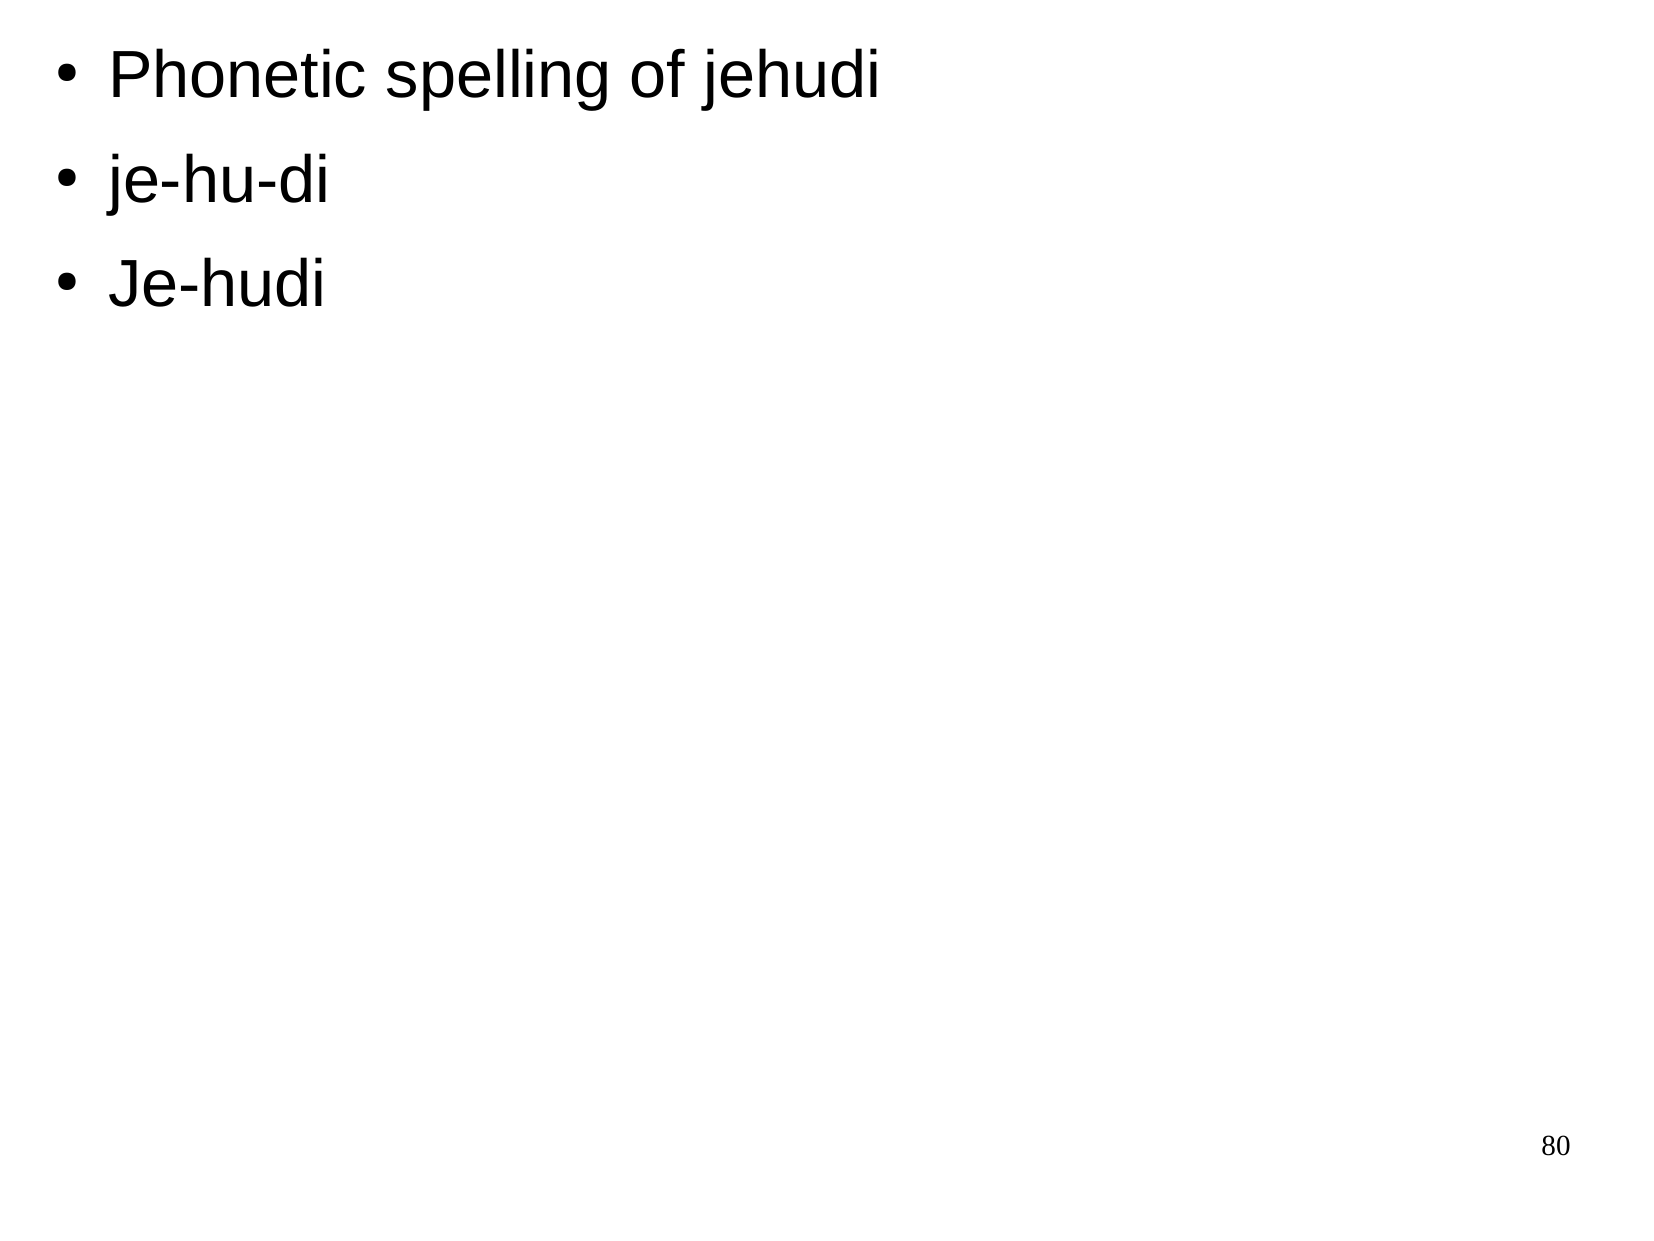

# Phonetic spelling of jehudi
je-hu-di
Je-hudi
80